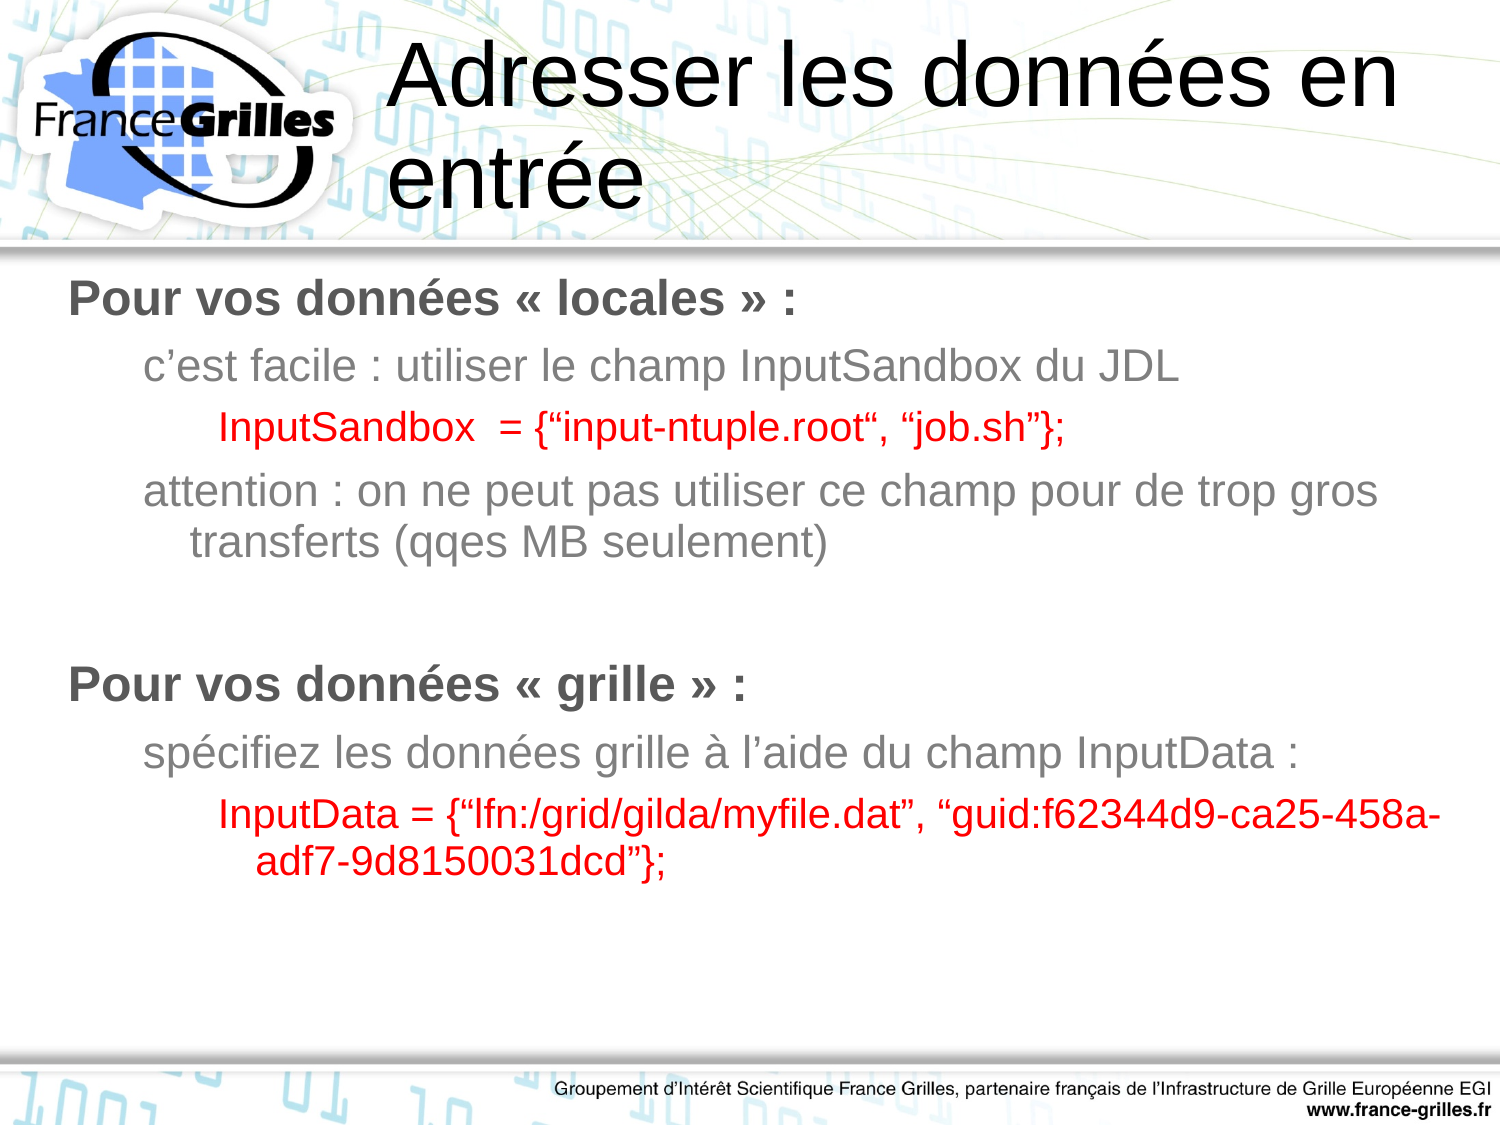

# Adresser les données en entrée
Pour vos données « locales » :
c’est facile : utiliser le champ InputSandbox du JDL
InputSandbox = {“input-ntuple.root“, “job.sh”};
attention : on ne peut pas utiliser ce champ pour de trop gros transferts (qqes MB seulement)
Pour vos données « grille » :
spécifiez les données grille à l’aide du champ InputData :
InputData = {“lfn:/grid/gilda/myfile.dat”, “guid:f62344d9-ca25-458a-adf7-9d8150031dcd”};